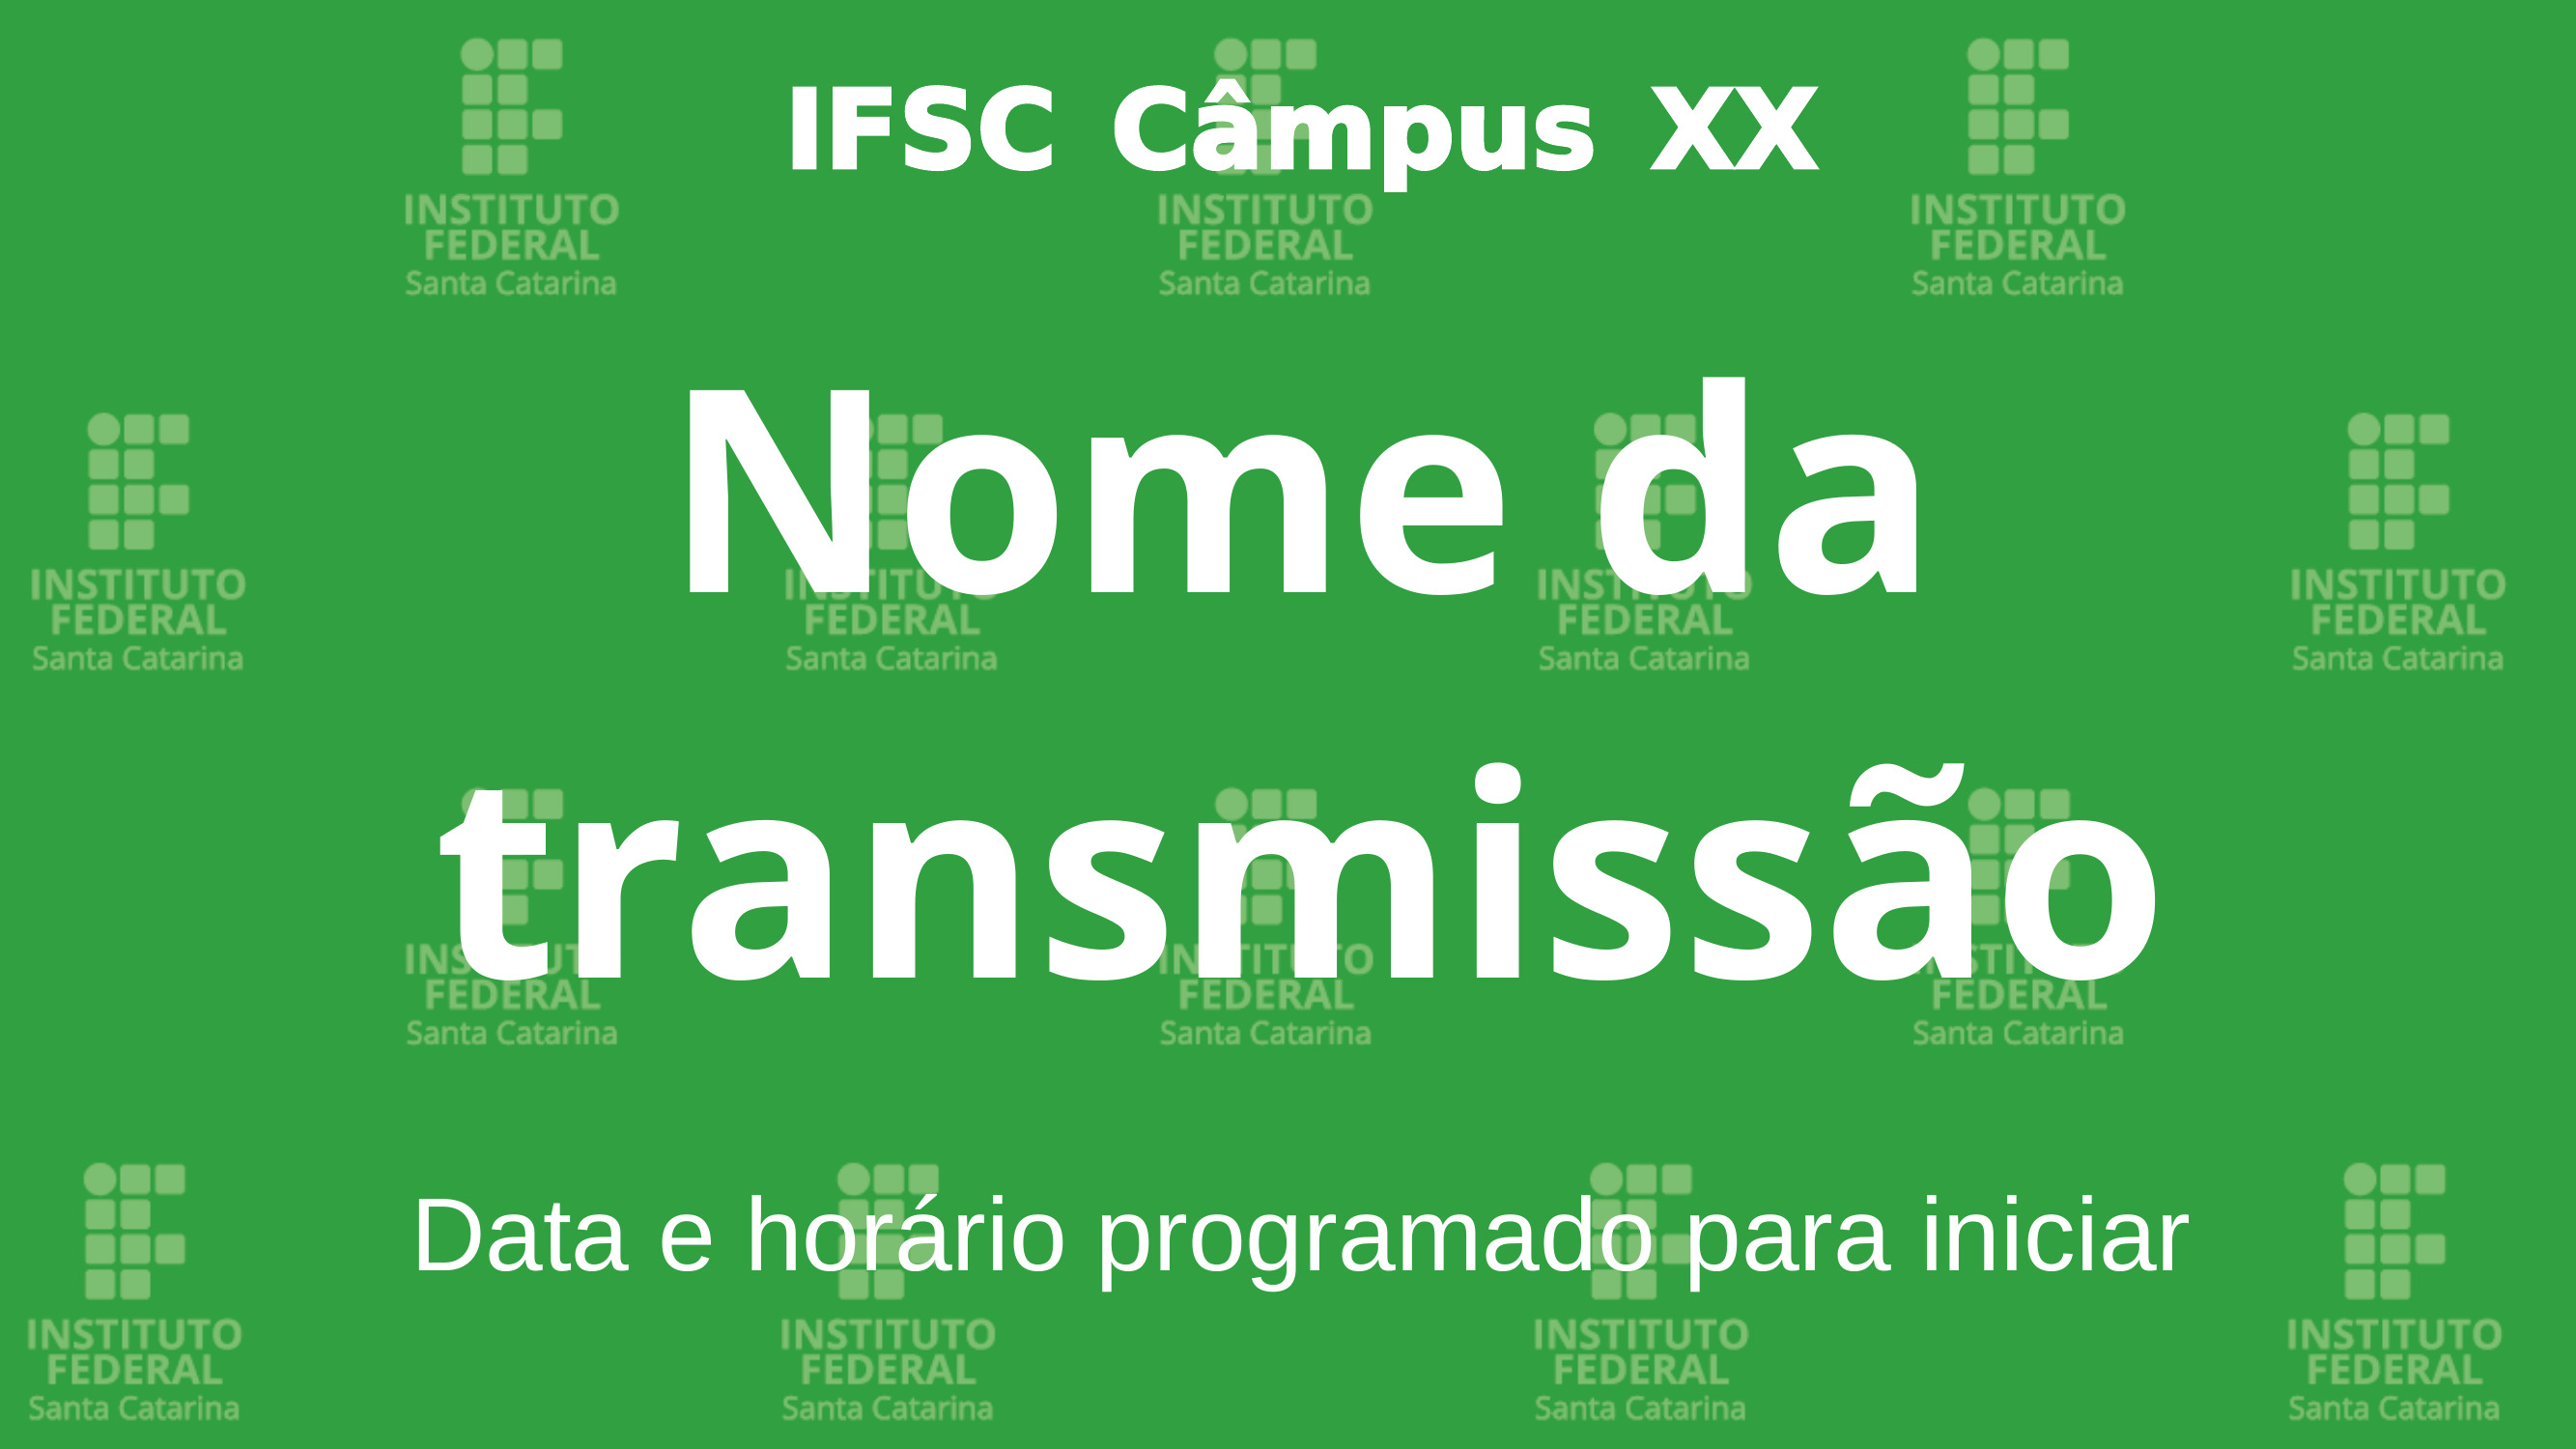

# IFSC Câmpus XX
Nome da transmissão
Data e horário programado para iniciar